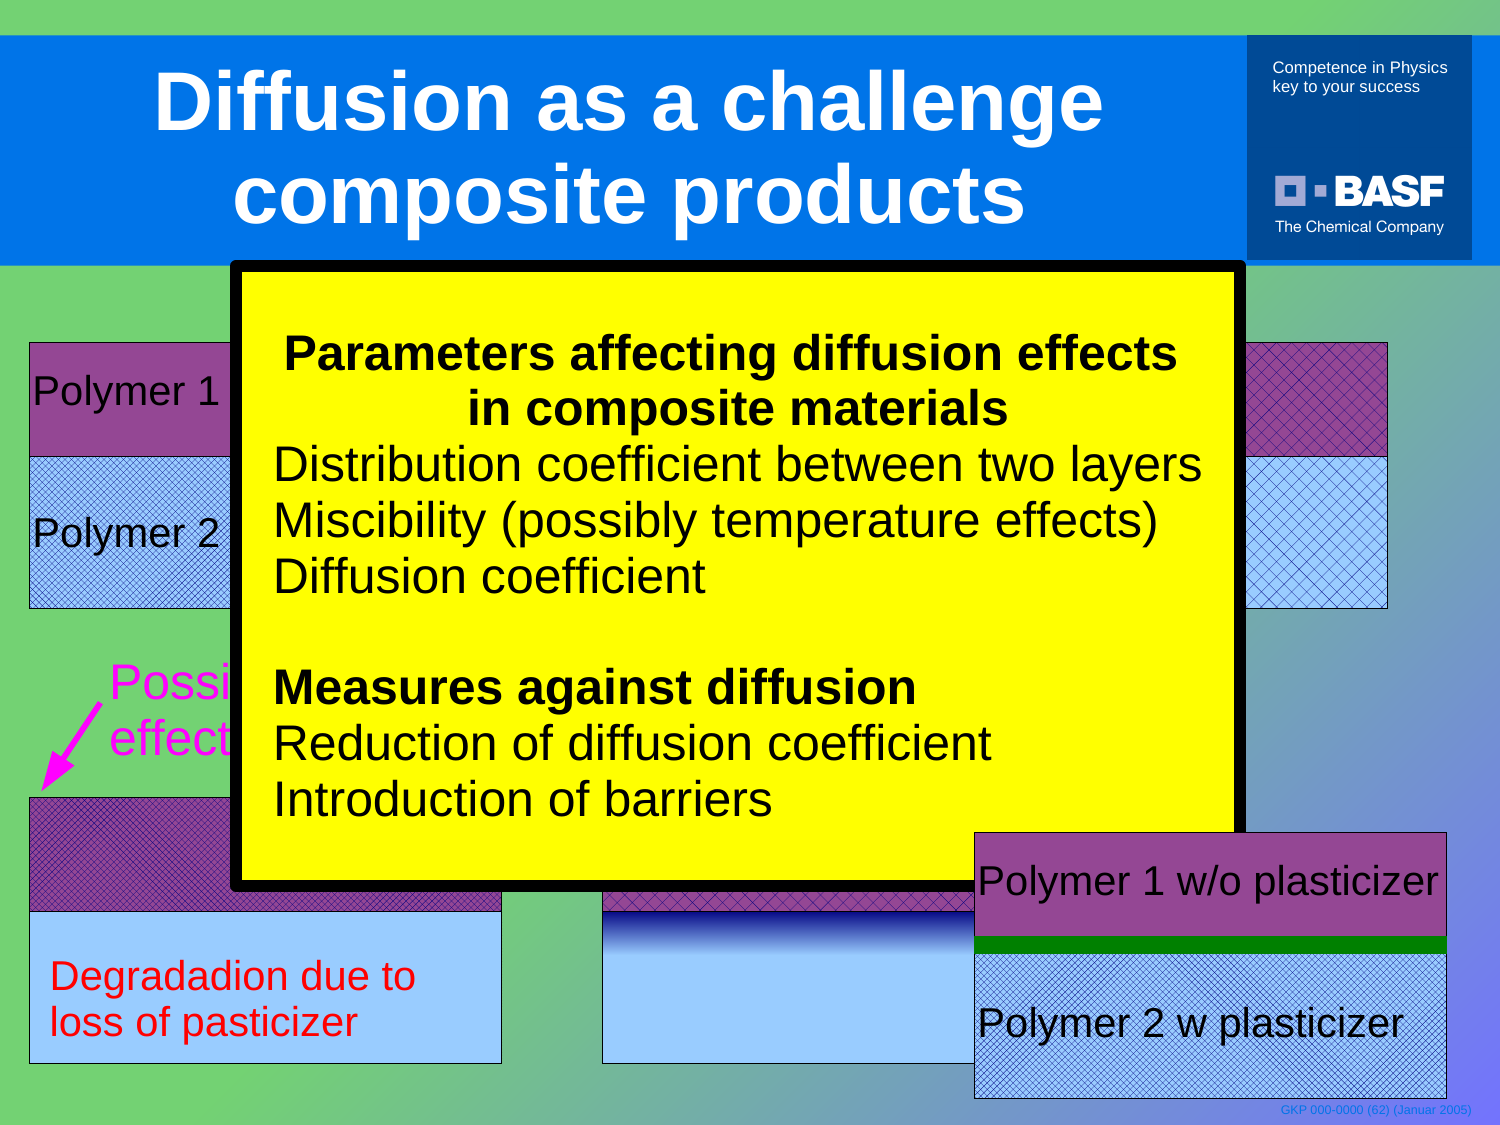

# Diffusion as a challenge composite products
Parameters affecting diffusion effects
in composite materials
Distribution coefficient between two layers
Miscibility (possibly temperature effects)
Diffusion coefficient
Measures against diffusion
Reduction of diffusion coefficient
Introduction of barriers
T
Polymer 1 w/o plasticizer
Polymer 2 w plasticizer
Possible adverse
effects of plasticizer
Risk of
delamination
Polymer 1 w/o plasticizer
Degradadion due to
loss of pasticizer
Polymer 2 w plasticizer